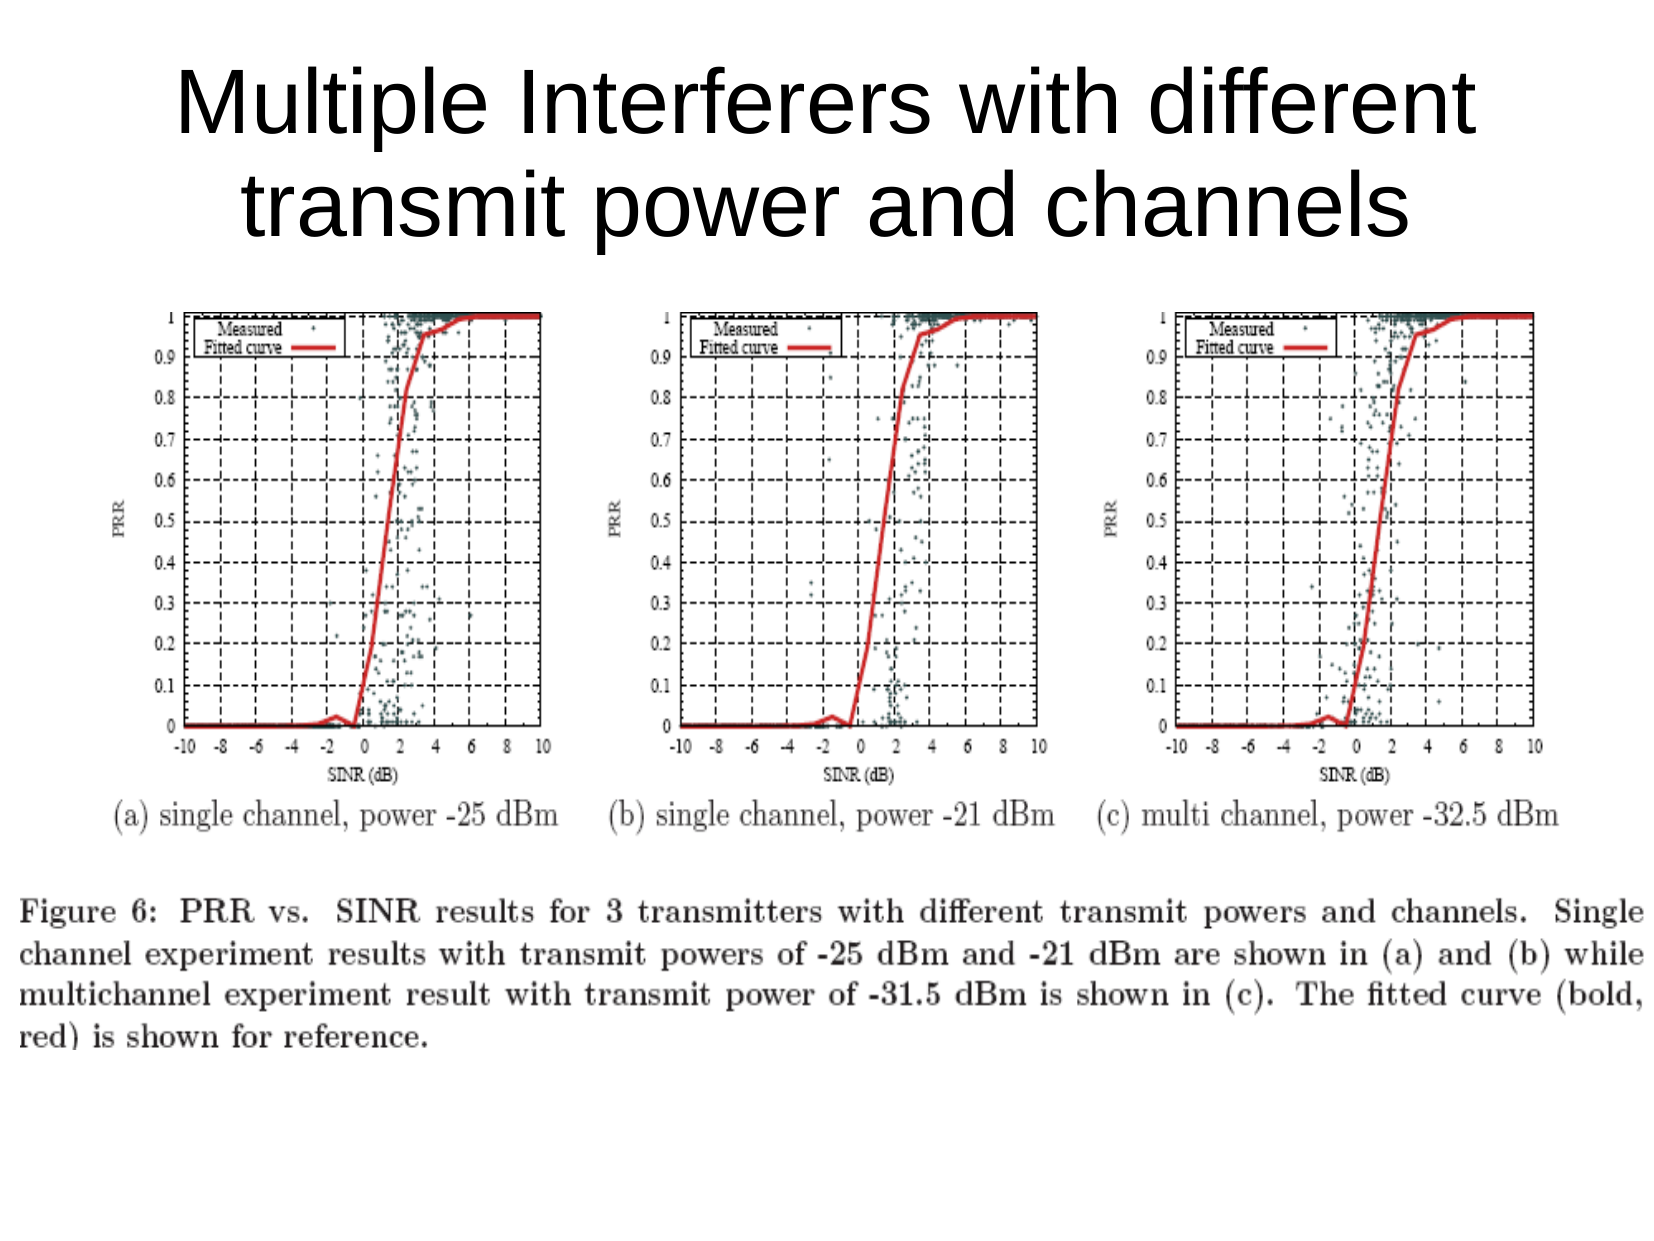

# Multiple Interferers with different transmit power and channels